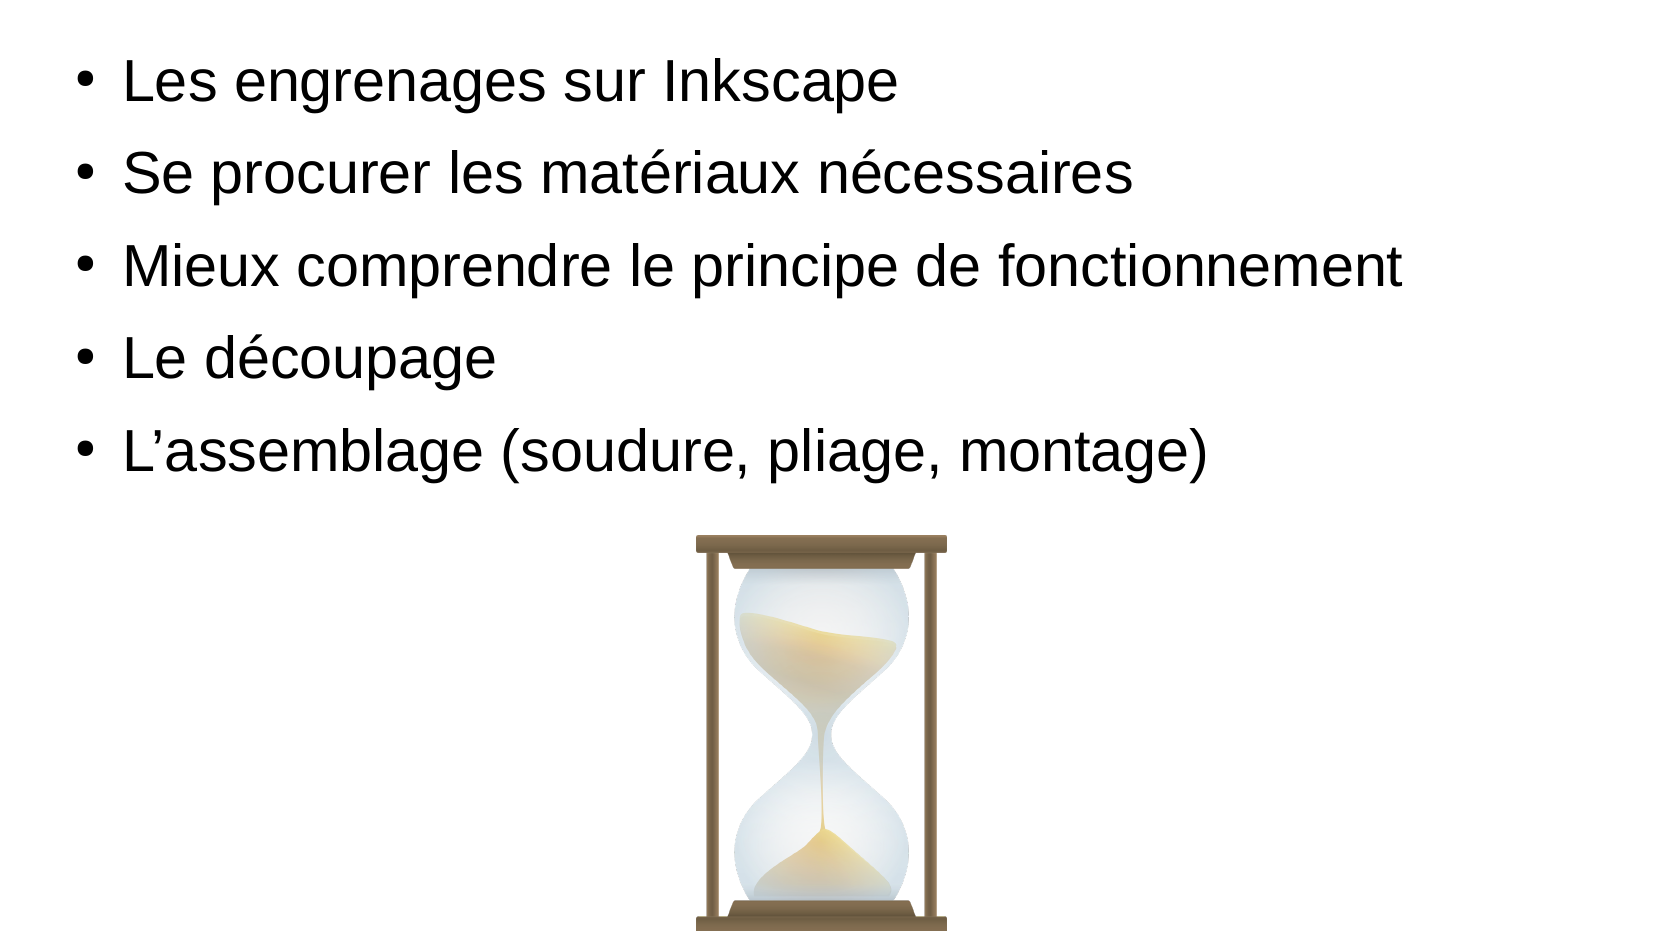

# Les engrenages sur Inkscape
Se procurer les matériaux nécessaires
Mieux comprendre le principe de fonctionnement
Le découpage
L’assemblage (soudure, pliage, montage)